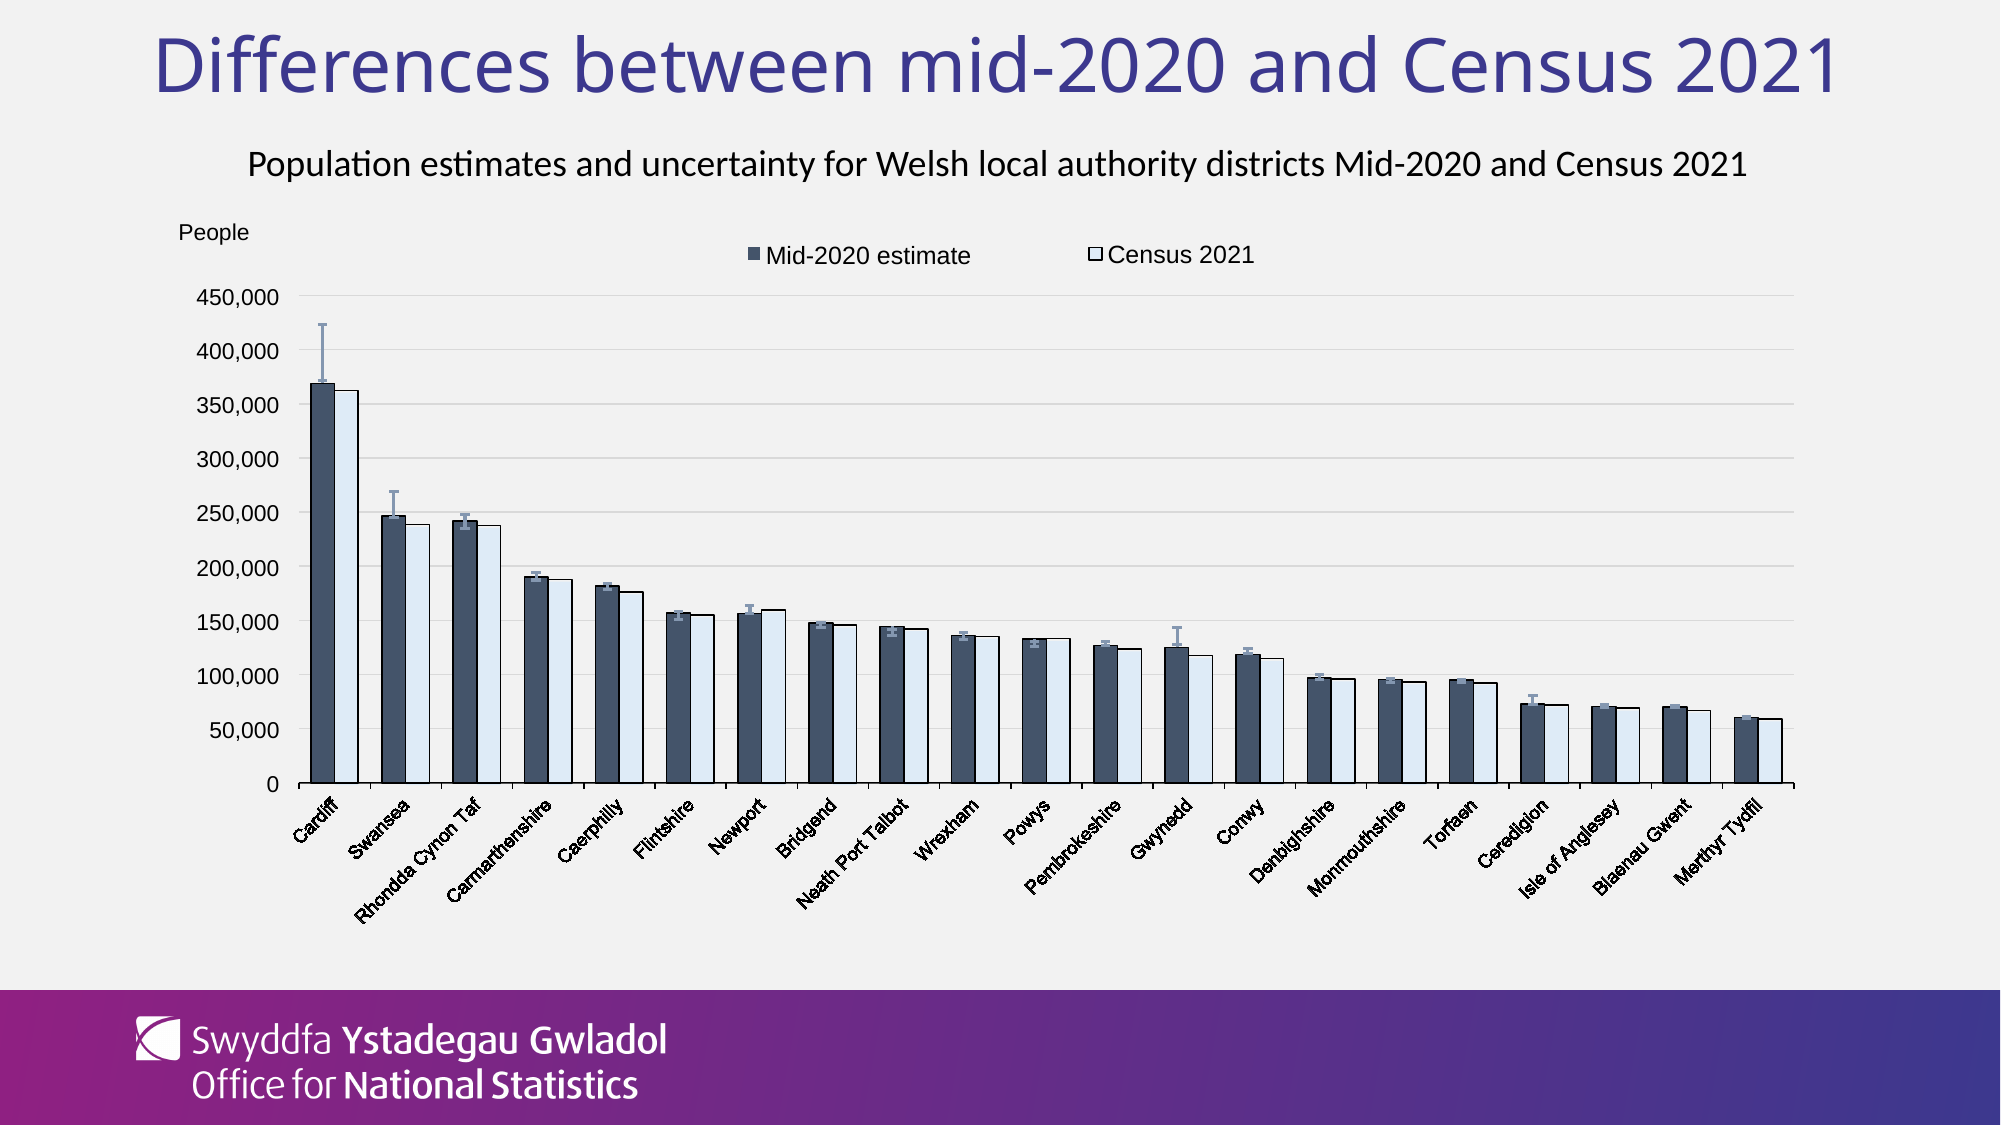

# Differences between mid-2020 and Census 2021
Population estimates and uncertainty for Welsh local authority districts Mid-2020 and Census 2021
People
Census 2021
Mid-2020 estimate
450,000
400,000
350,000
300,000
250,000
200,000
150,000
100,000
50,000
0